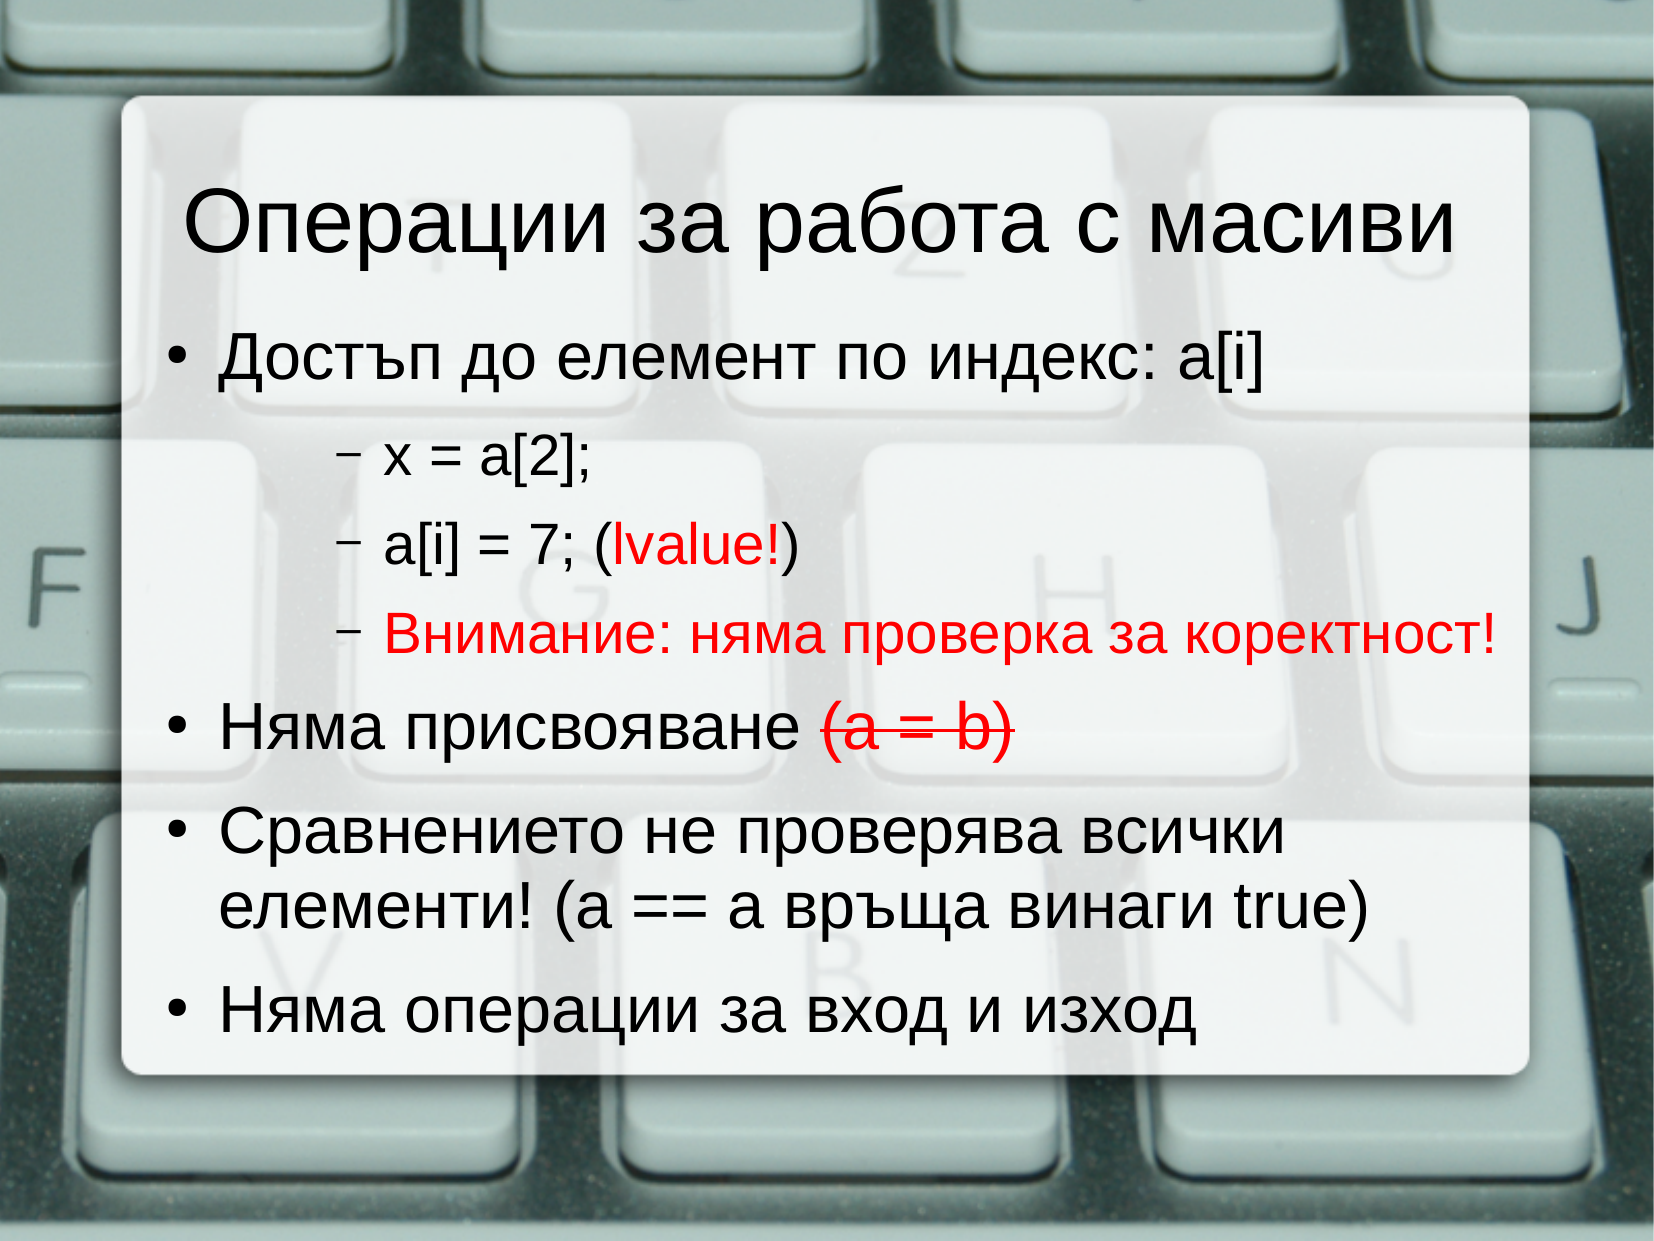

# Операции за работа с масиви
Достъп до елемент по индекс: a[i]
x = a[2];
a[i] = 7; (lvalue!)
Внимание: няма проверка за коректност!
Няма присвояване (a = b)
Сравнението не проверява всички елементи! (a == a връща винаги true)
Няма операции за вход и изход